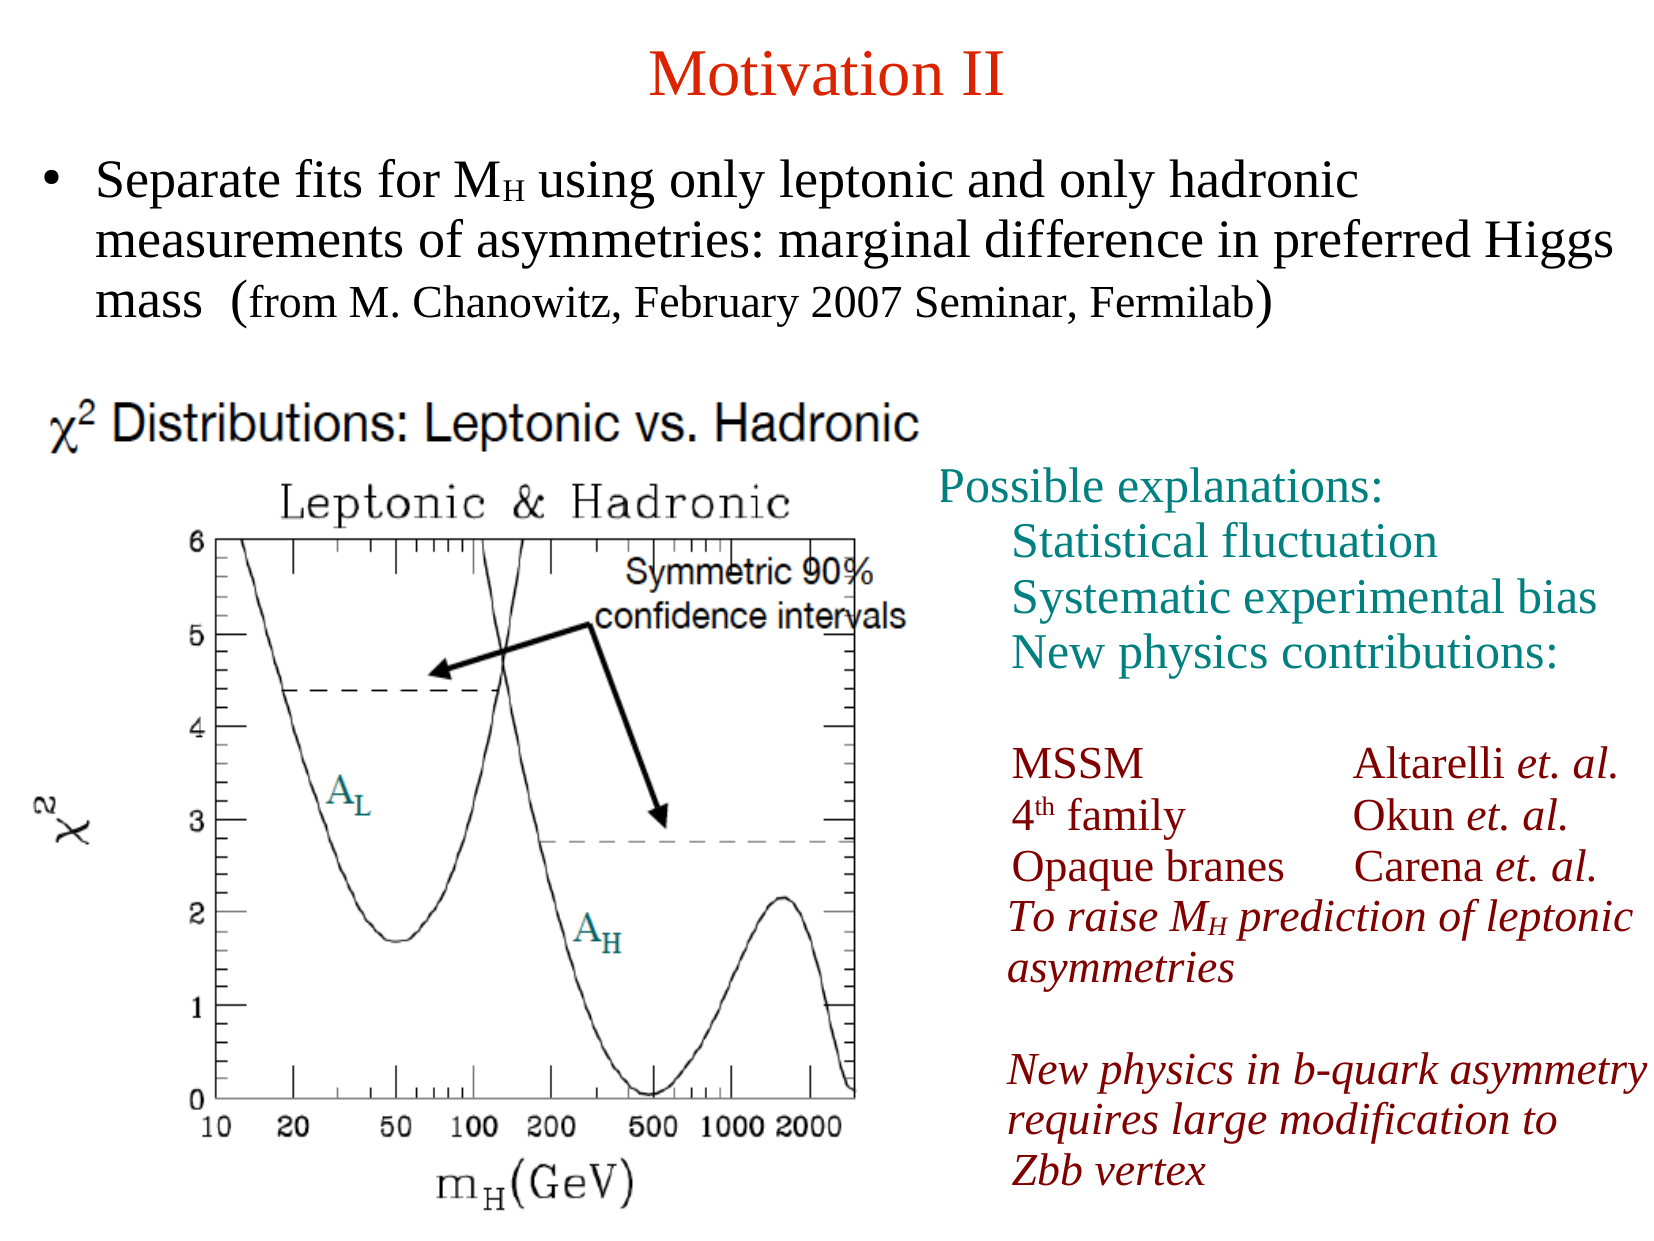

Motivation II
# Separate fits for MH using only leptonic and only hadronic measurements of asymmetries: marginal difference in preferred Higgs mass (from M. Chanowitz, February 2007 Seminar, Fermilab)
Possible explanations:
	Statistical fluctuation
 	Systematic experimental bias
	New physics contributions:
	MSSM 	 	 Altarelli et. al.
	4th family 		 Okun et. al.
	Opaque branes Carena et. al.
 To raise MH prediction of leptonic
 asymmetries
 New physics in b-quark asymmetry
 requires large modification to
	Zbb vertex
other precision measurements
constrain Higgs, equivalent
 to δMW ~ 15 MeV